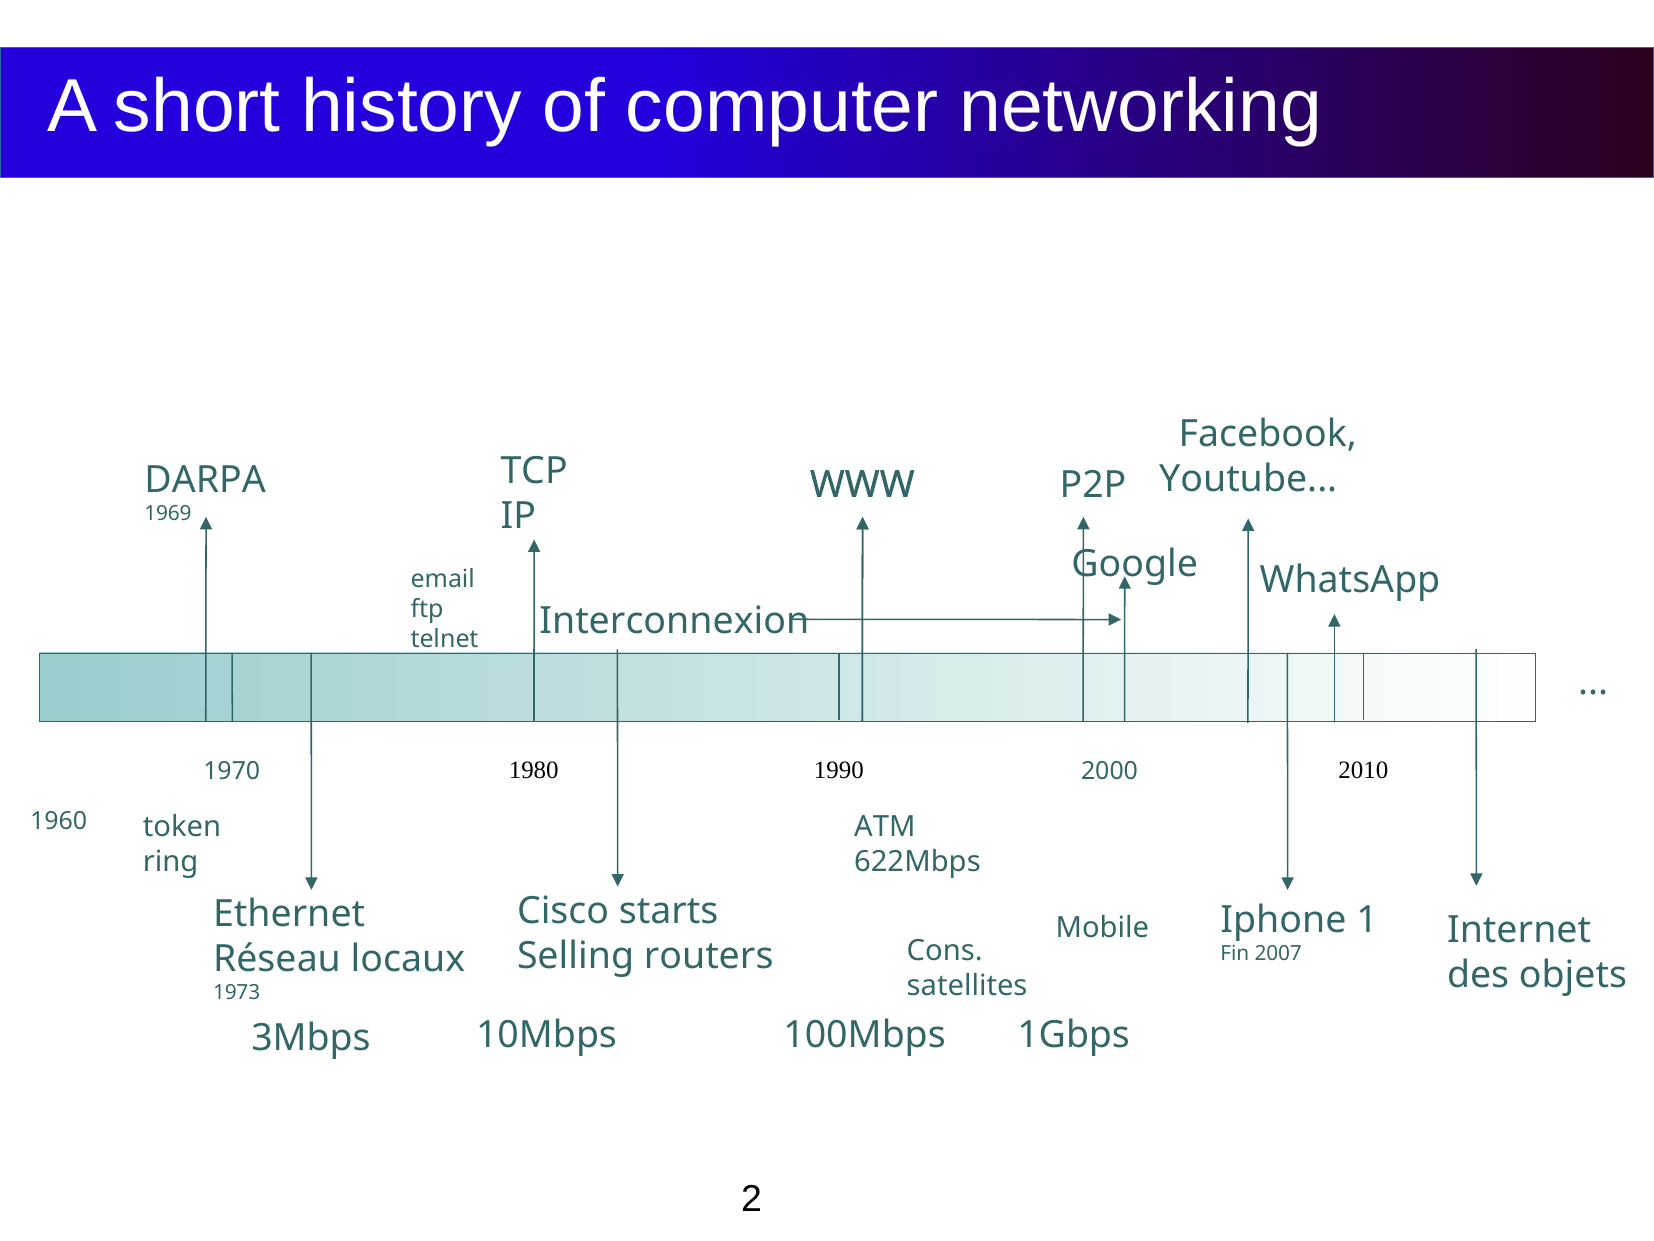

# A short history of computer networking
 Facebook,
Youtube...
TCP
IP
DARPA
1969
WWW
WWW
 P2P
 Google
 WhatsApp
email
ftp
telnet
Interconnexion
 ...
1980
1990
2010
1970
2000
1960
token
ring
ATM
622Mbps
Cisco starts
Selling routers
Ethernet
Réseau locaux
1973
Iphone 1
Fin 2007
Internet
des objets
Mobile
Cons.
satellites
10Mbps
100Mbps
1Gbps
3Mbps